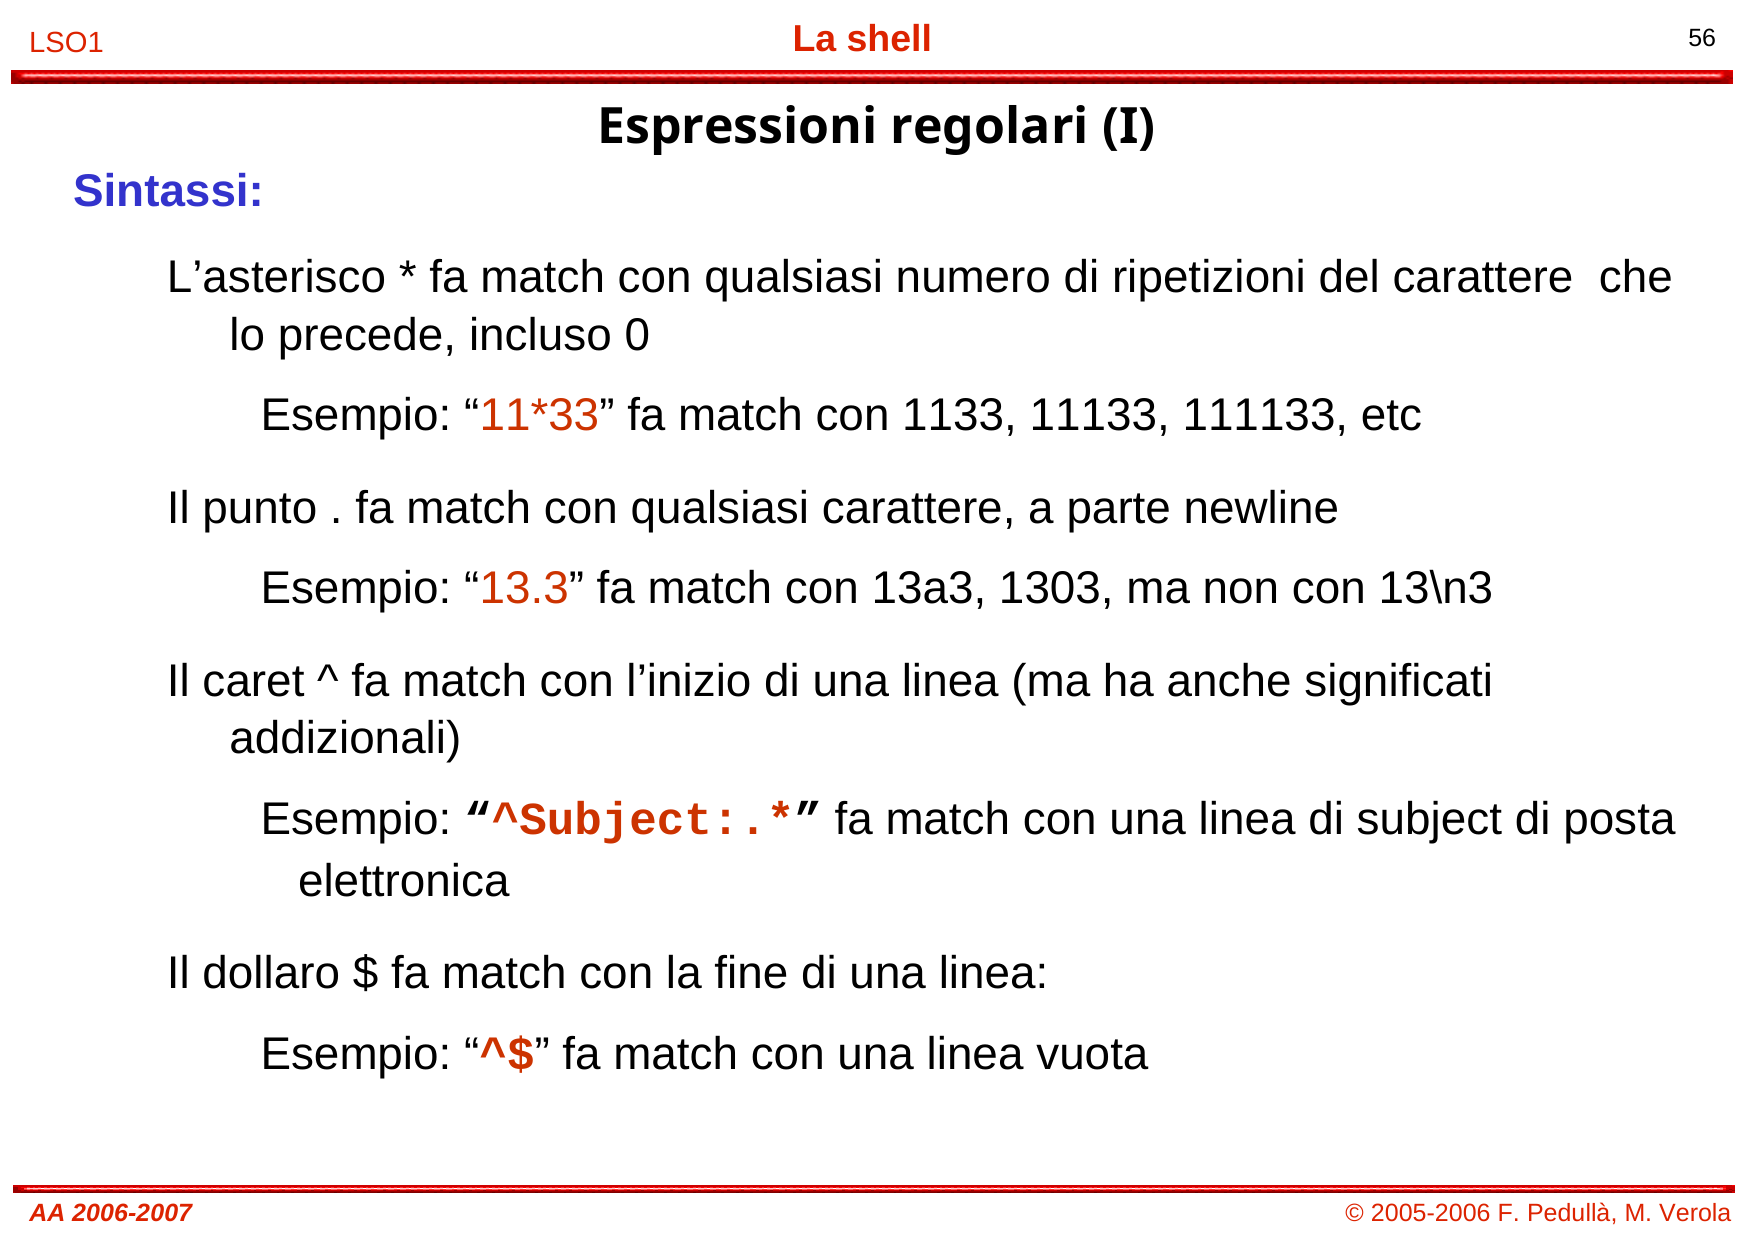

# Espressioni regolari (I)
Sintassi:
L’asterisco * fa match con qualsiasi numero di ripetizioni del carattere che lo precede, incluso 0
Esempio: “11*33” fa match con 1133, 11133, 111133, etc
Il punto . fa match con qualsiasi carattere, a parte newline
Esempio: “13.3” fa match con 13a3, 1303, ma non con 13\n3
Il caret ^ fa match con l’inizio di una linea (ma ha anche significati addizionali)
Esempio: “^Subject:.*” fa match con una linea di subject di posta elettronica
Il dollaro $ fa match con la fine di una linea:
Esempio: “^$” fa match con una linea vuota